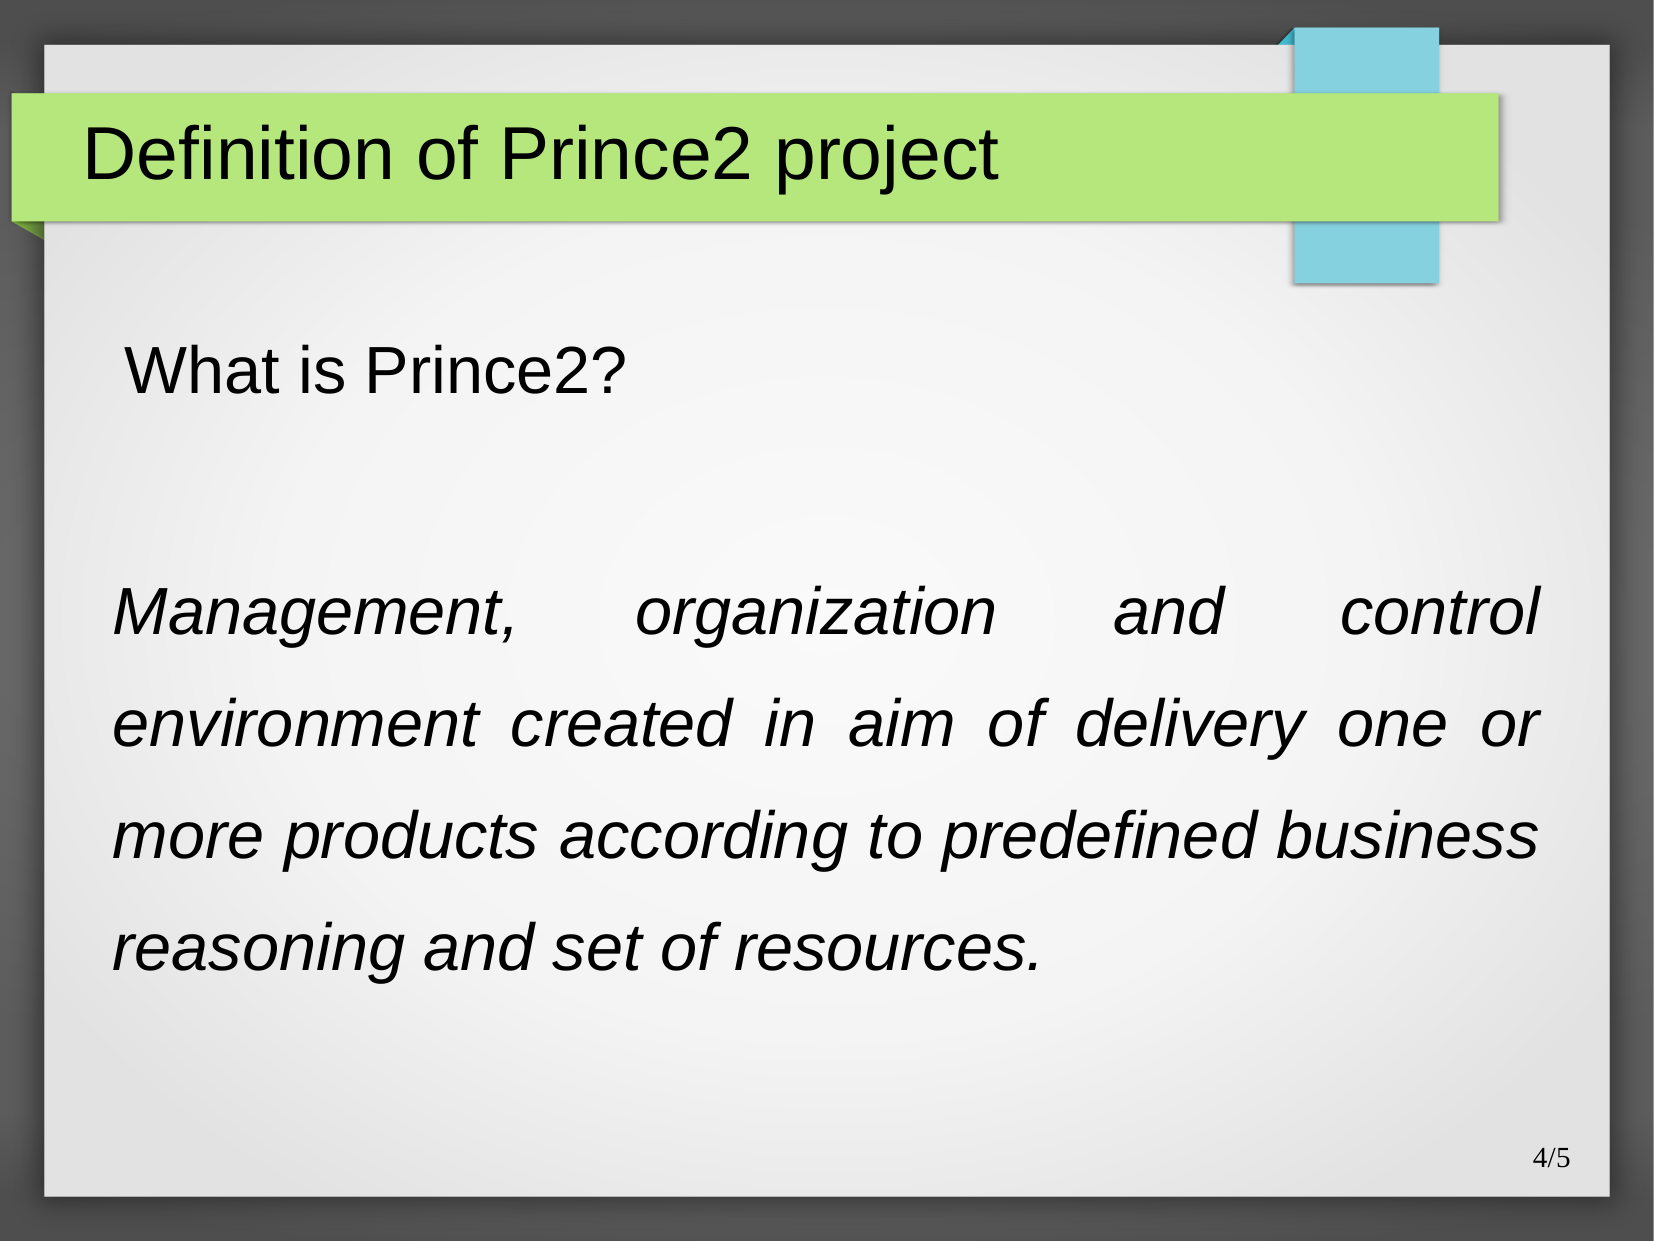

# Definition of Prince2 project
What is Prince2?
Management, organization and control environment created in aim of delivery one or more products according to predefined business reasoning and set of resources.
4